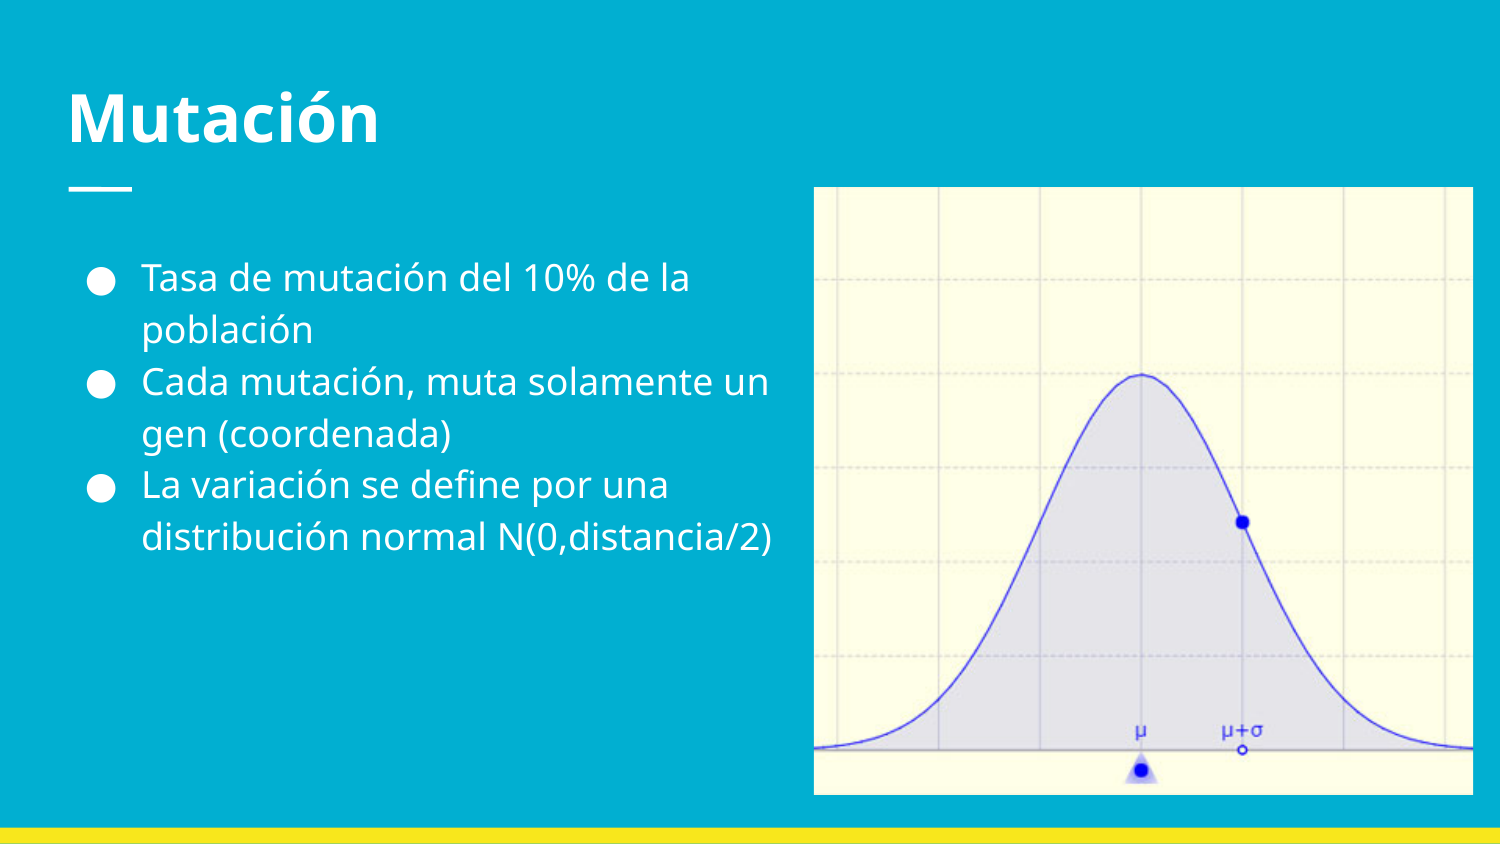

# Mutación
Tasa de mutación del 10% de la población
Cada mutación, muta solamente un gen (coordenada)
La variación se define por una distribución normal N(0,distancia/2)